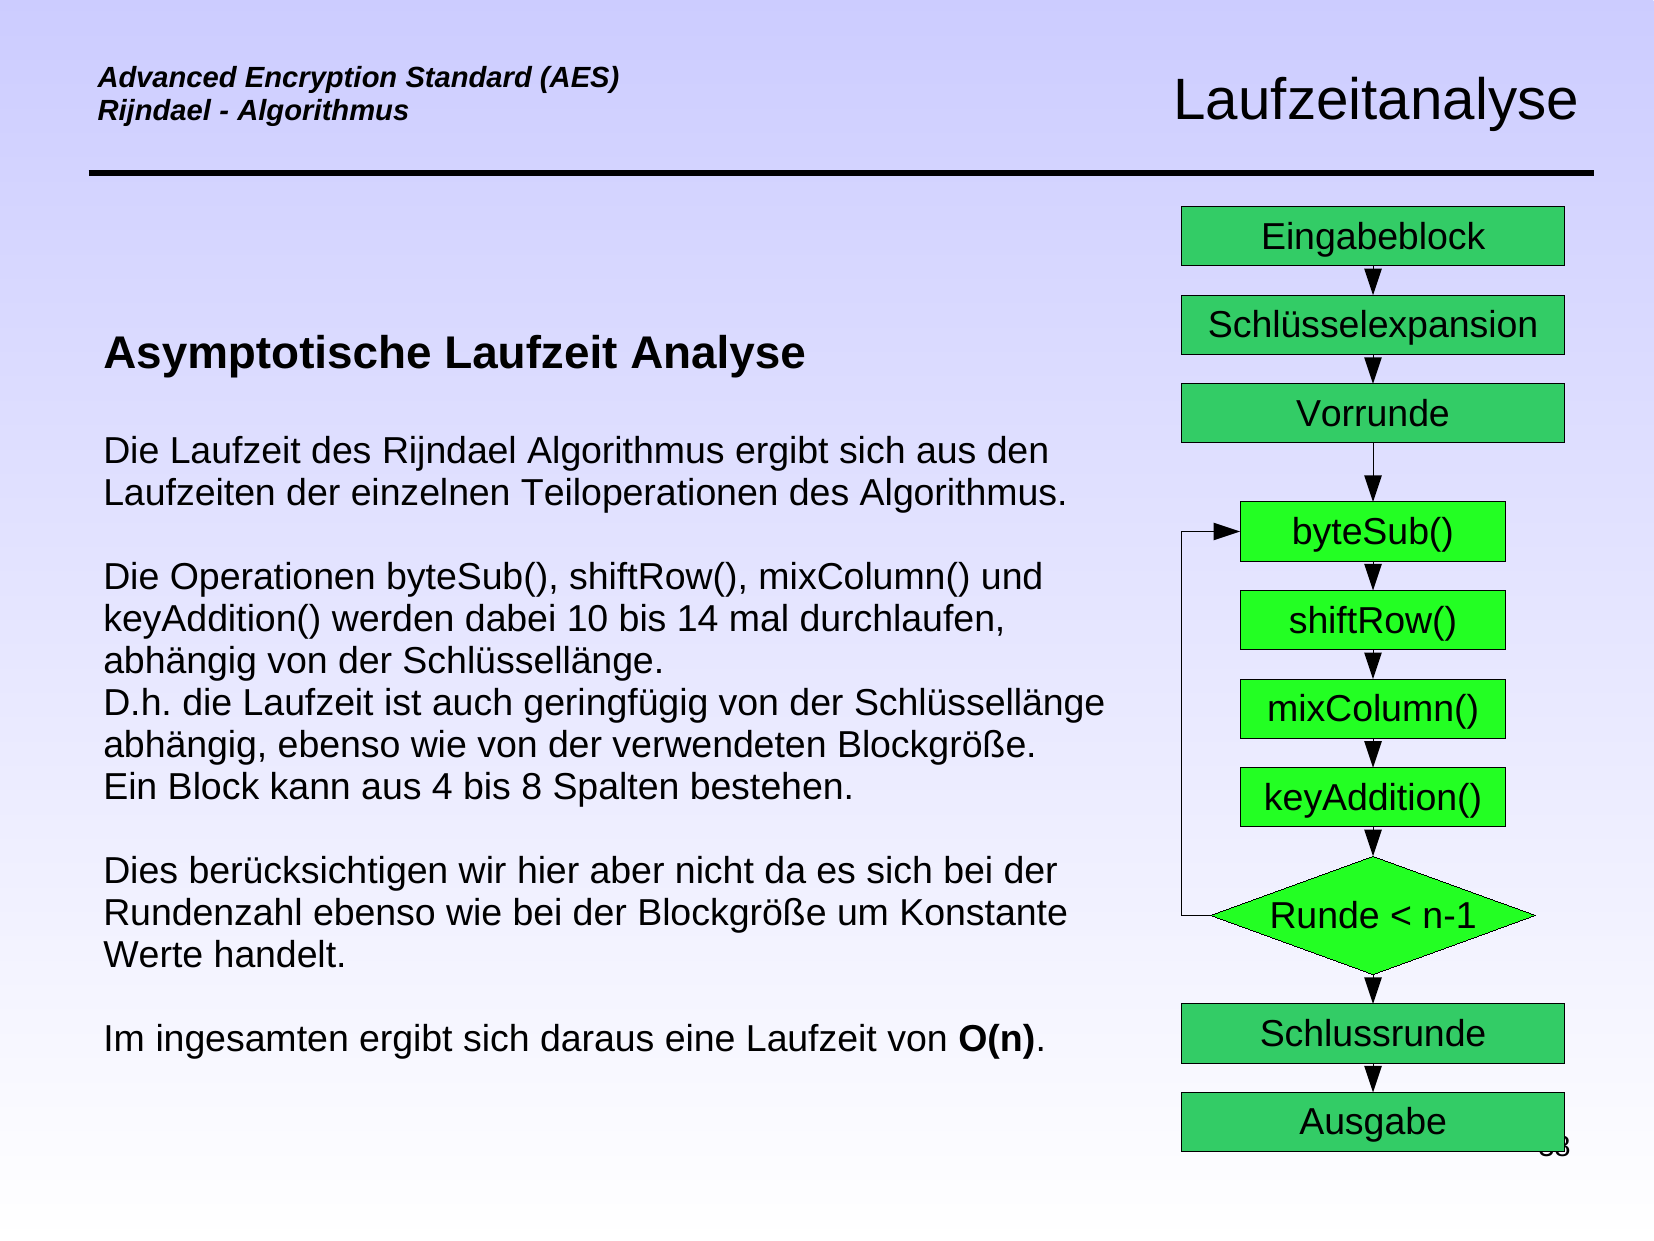

Advanced Encryption Standard (AES)
Rijndael - Algorithmus
Laufzeitanalyse
Eingabeblock
Schlüsselexpansion
Asymptotische Laufzeit Analyse
Die Laufzeit des Rijndael Algorithmus ergibt sich aus den Laufzeiten der einzelnen Teiloperationen des Algorithmus.
Die Operationen byteSub(), shiftRow(), mixColumn() und keyAddition() werden dabei 10 bis 14 mal durchlaufen, abhängig von der Schlüssellänge.
D.h. die Laufzeit ist auch geringfügig von der Schlüssellänge abhängig, ebenso wie von der verwendeten Blockgröße.
Ein Block kann aus 4 bis 8 Spalten bestehen.
Dies berücksichtigen wir hier aber nicht da es sich bei der Rundenzahl ebenso wie bei der Blockgröße um Konstante Werte handelt.
Im ingesamten ergibt sich daraus eine Laufzeit von O(n).
Vorrunde
byteSub()
shiftRow()
mixColumn()
keyAddition()
Runde < n-1
Schlussrunde
Ausgabe
38